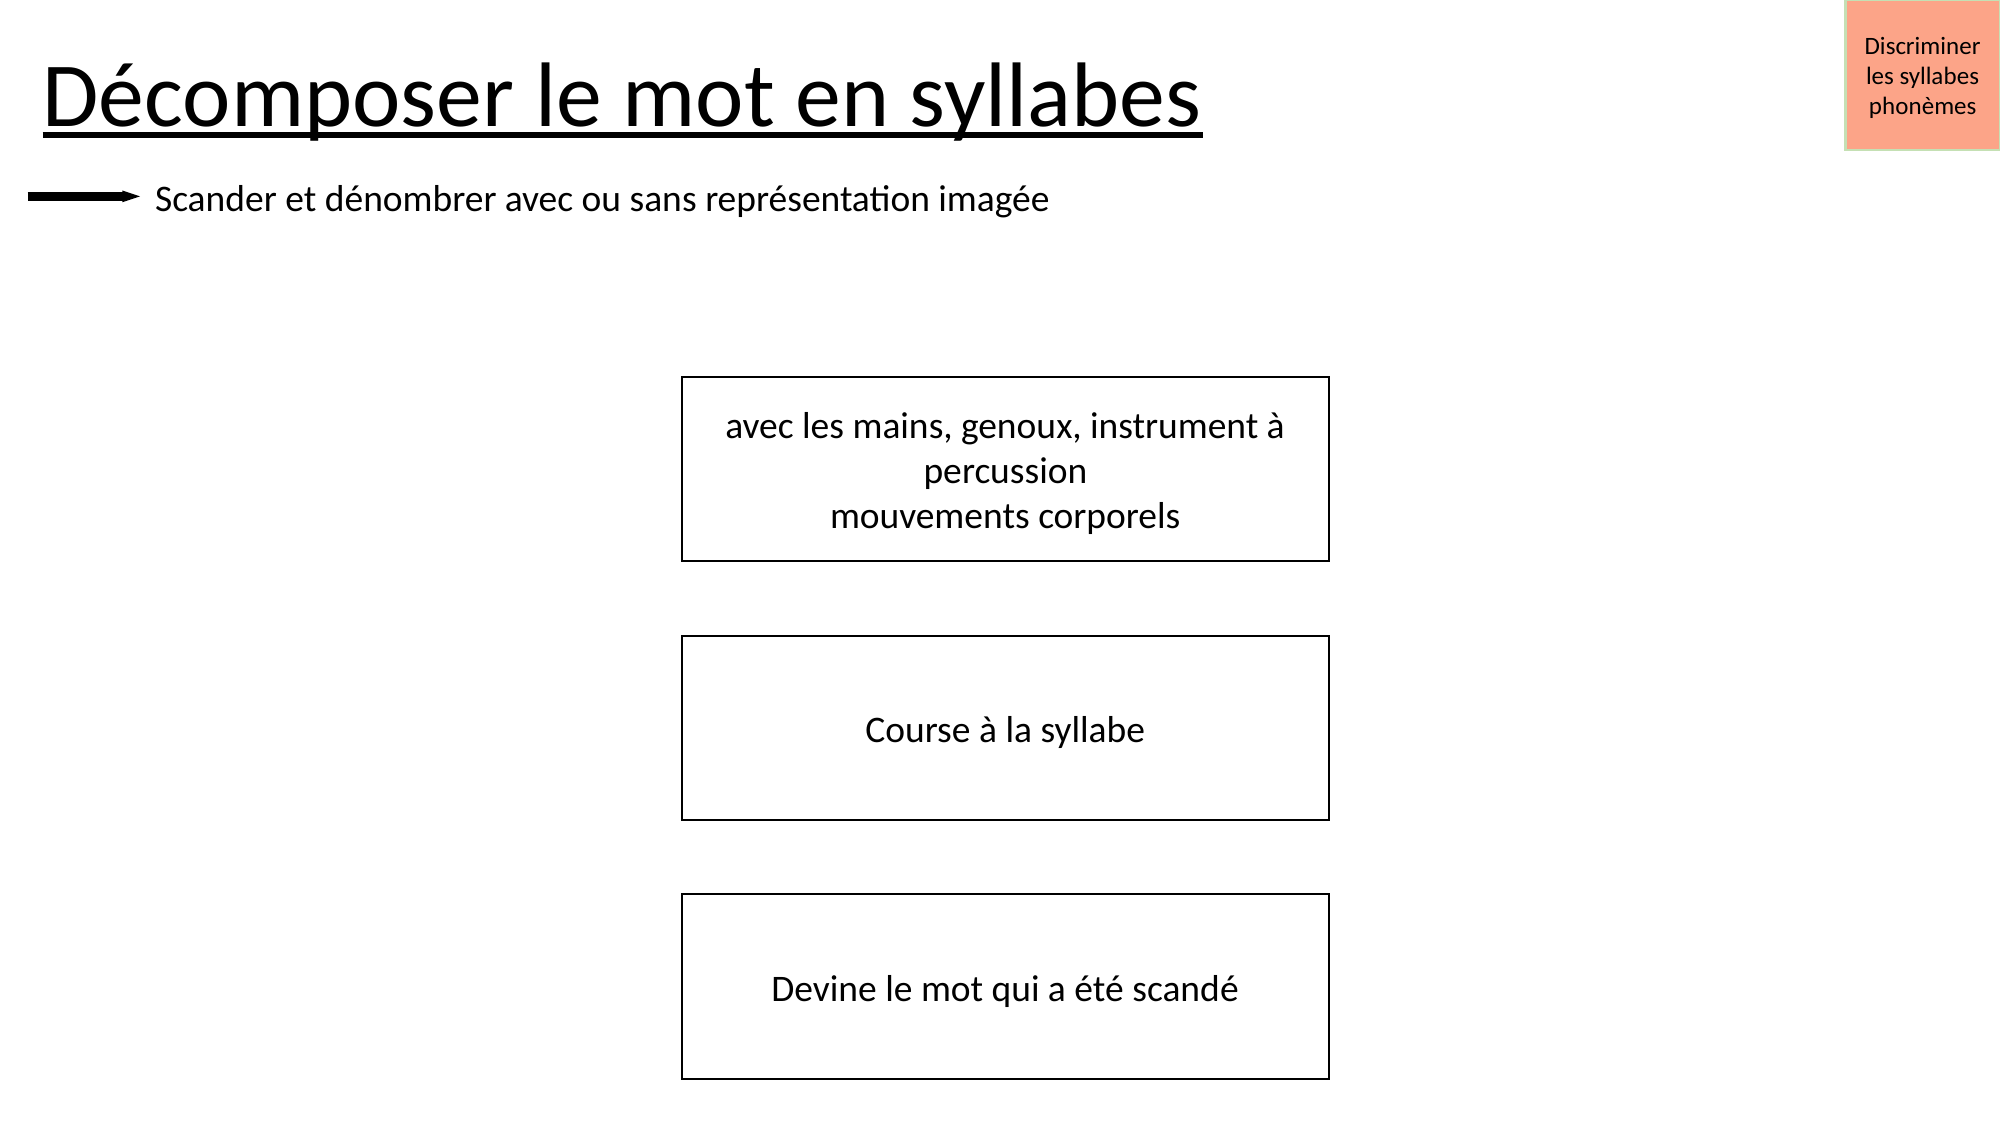

Discriminer les syllabes phonèmes
Décomposer le mot en syllabes
Scander et dénombrer avec ou sans représentation imagée
avec les mains, genoux, instrument à percussion
mouvements corporels
Course à la syllabe
Devine le mot qui a été scandé